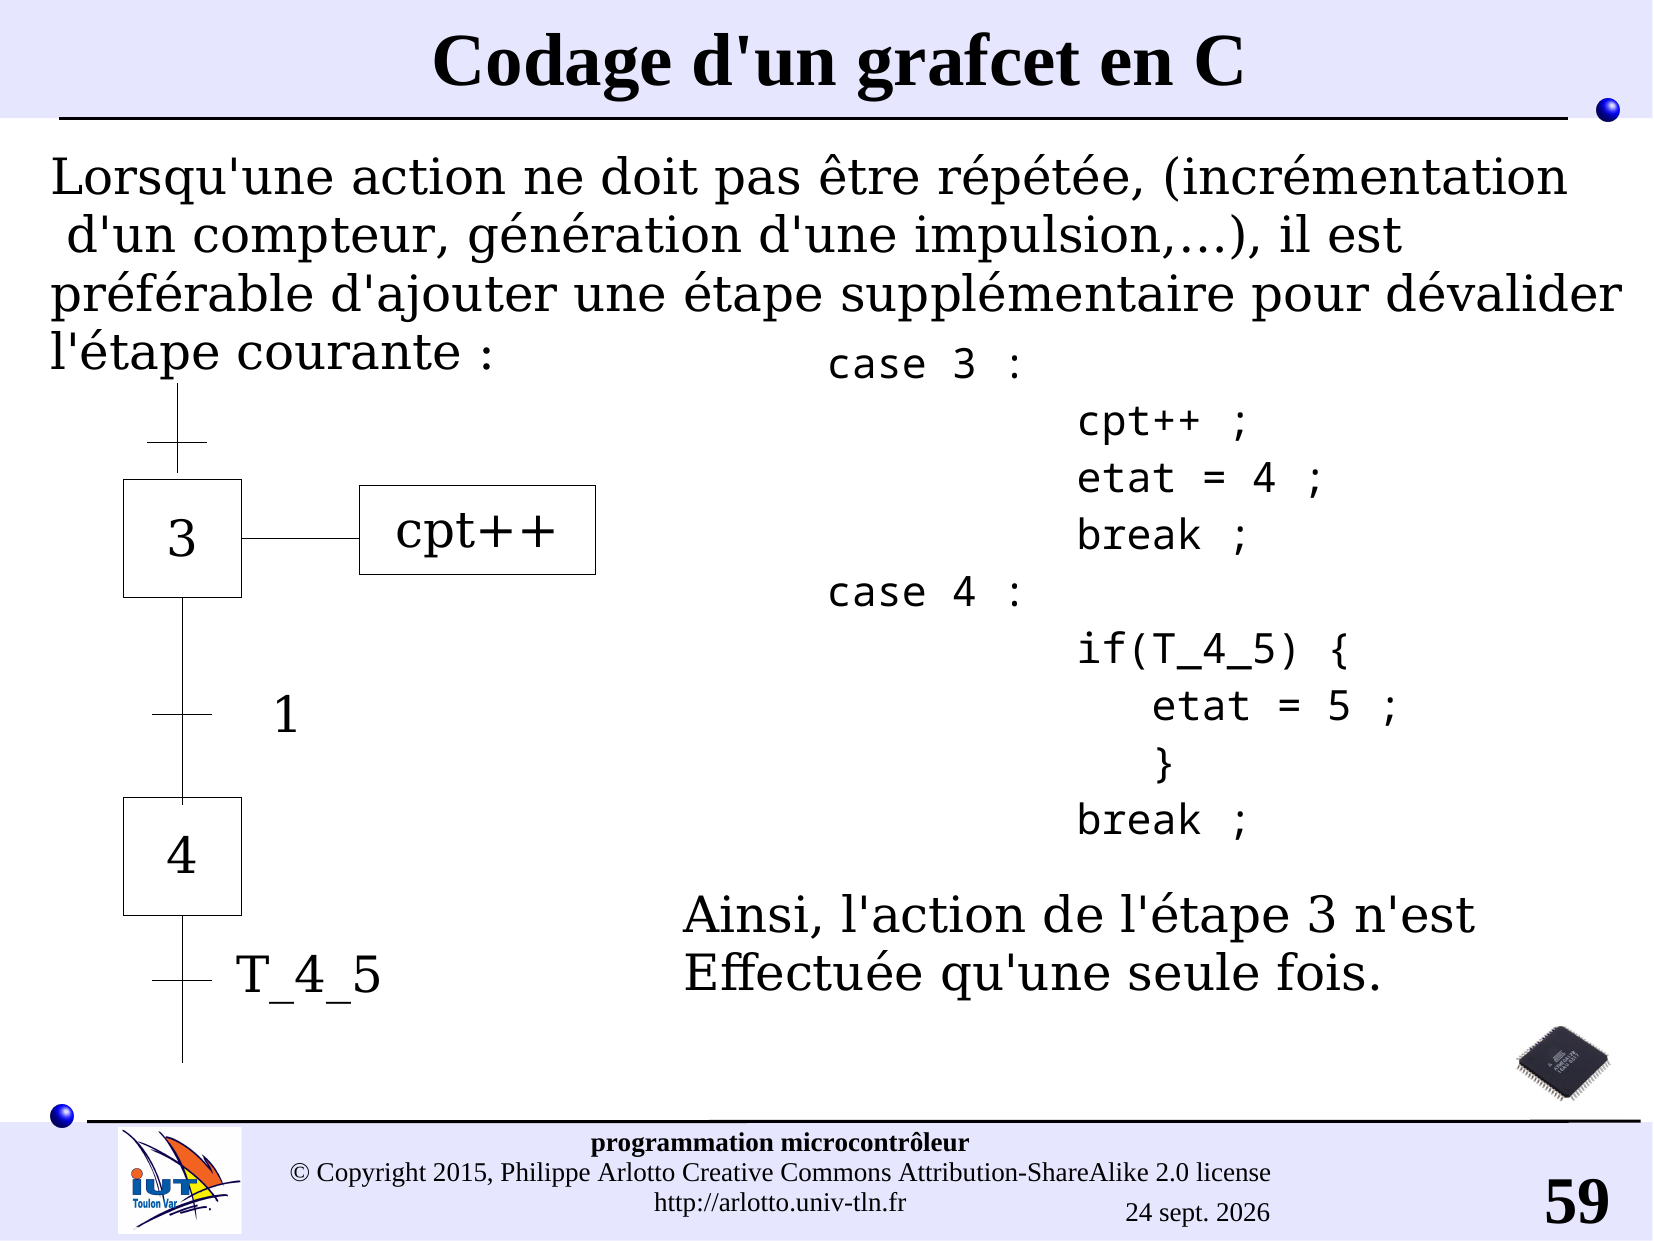

# Codage d'un grafcet en C
Lorsqu'une action ne doit pas être répétée, (incrémentation
 d'un compteur, génération d'une impulsion,…), il est
préférable d'ajouter une étape supplémentaire pour dévalider
l'étape courante :
case 3 :
 cpt++ ;
 etat = 4 ;
 break ;
case 4 :
 if(T_4_5) {
 etat = 5 ;
 }
 break ;
3
cpt++
1
4
Ainsi, l'action de l'étape 3 n'est
Effectuée qu'une seule fois.
T_4_5